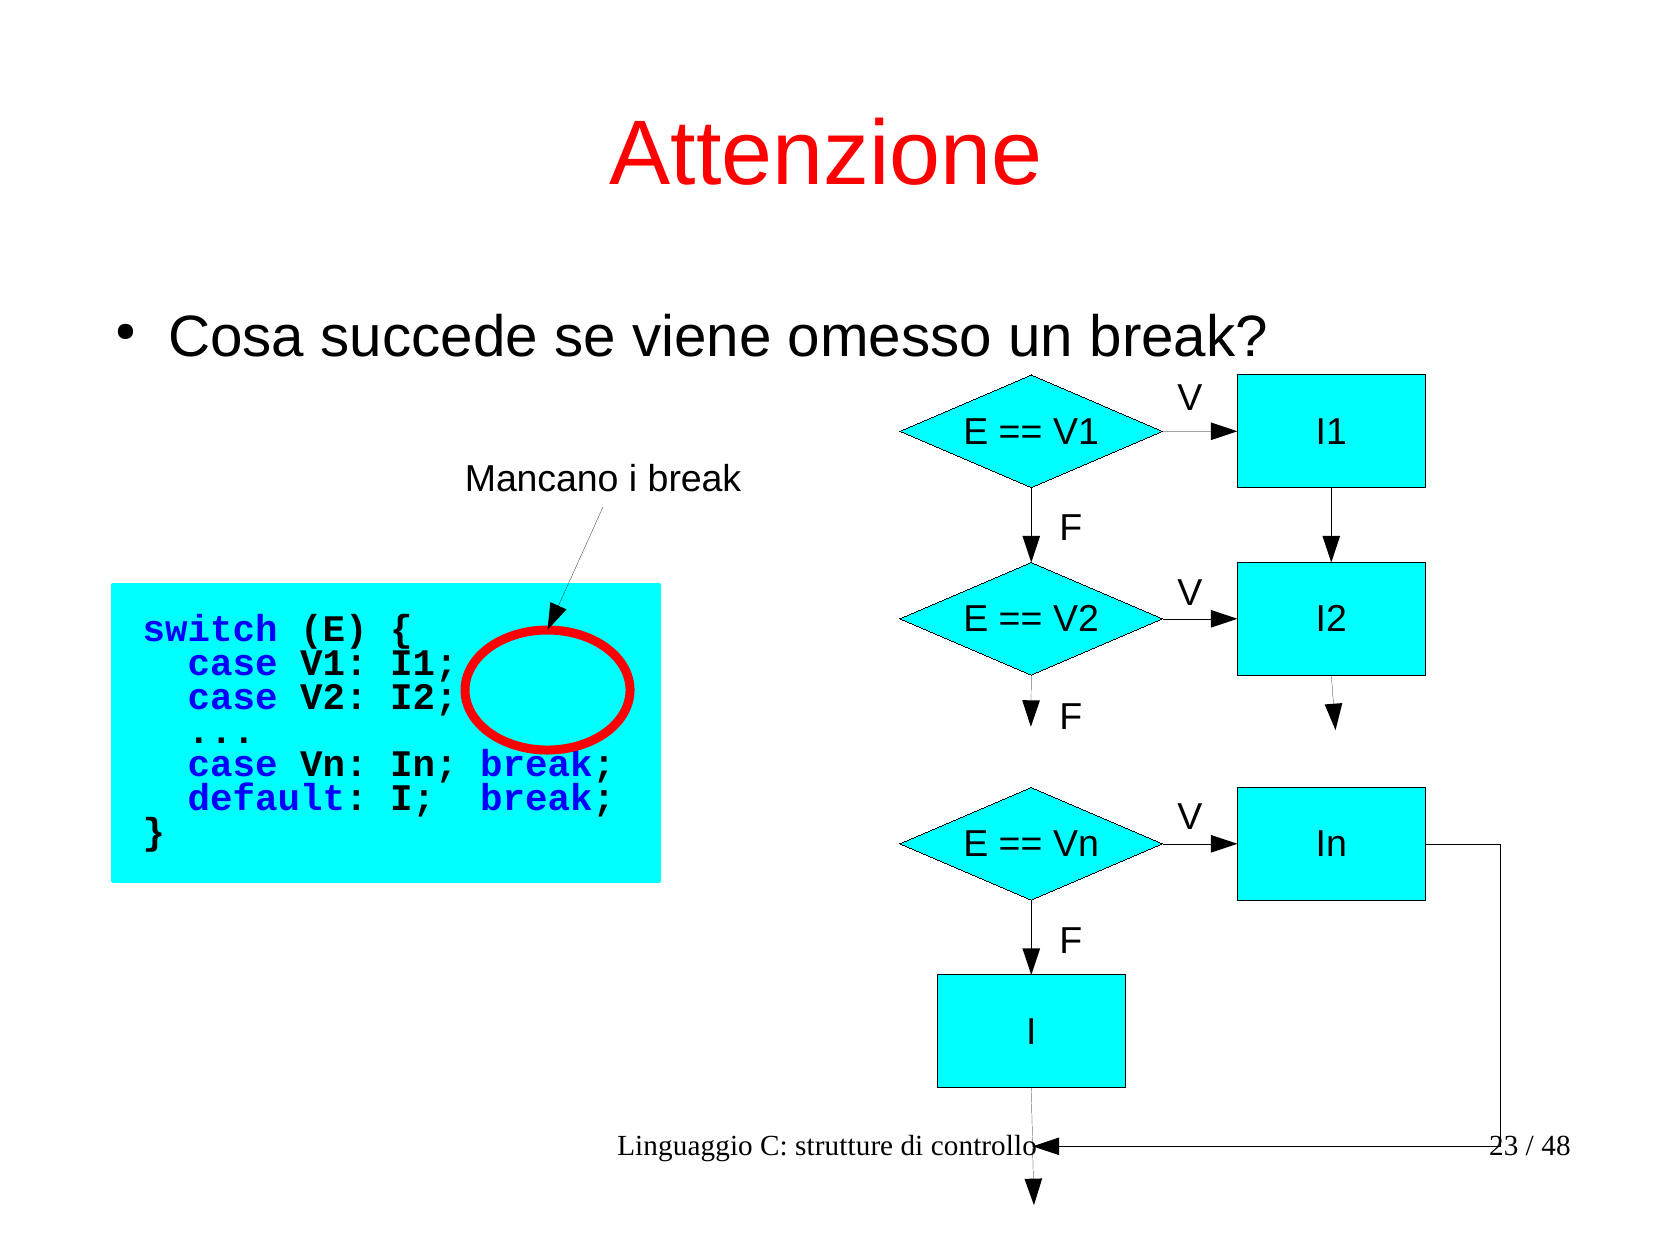

# Attenzione
Cosa succede se viene omesso un break?
V
E == V1
I1
Mancano i break
F
E == V2
I2
V
switch (E) {
 case V1: I1;
 case V2: I2;
 ...
 case Vn: In; break;
 default: I; break;
}
F
E == Vn
In
V
F
I
Linguaggio C: strutture di controllo
23